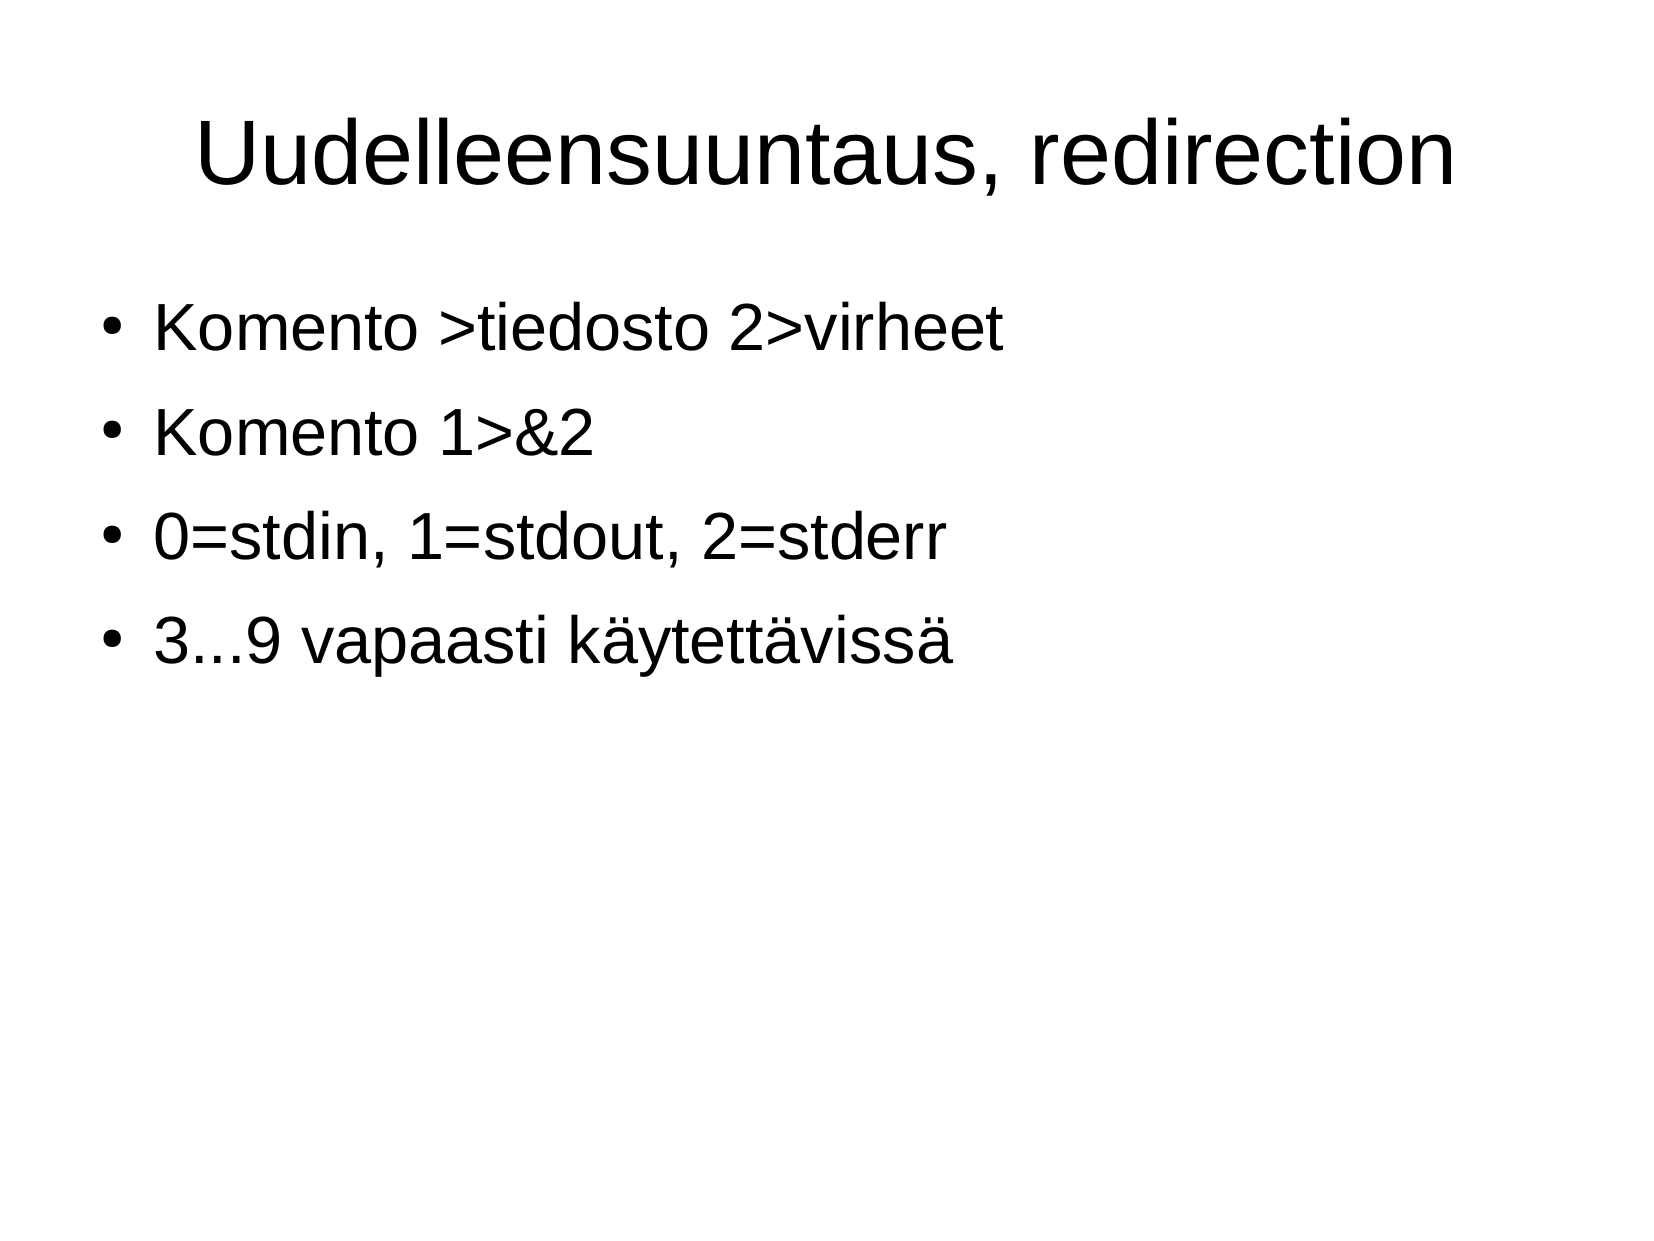

# Uudelleensuuntaus, redirection
Komento >tiedosto 2>virheet
Komento 1>&2
0=stdin, 1=stdout, 2=stderr
3...9 vapaasti käytettävissä